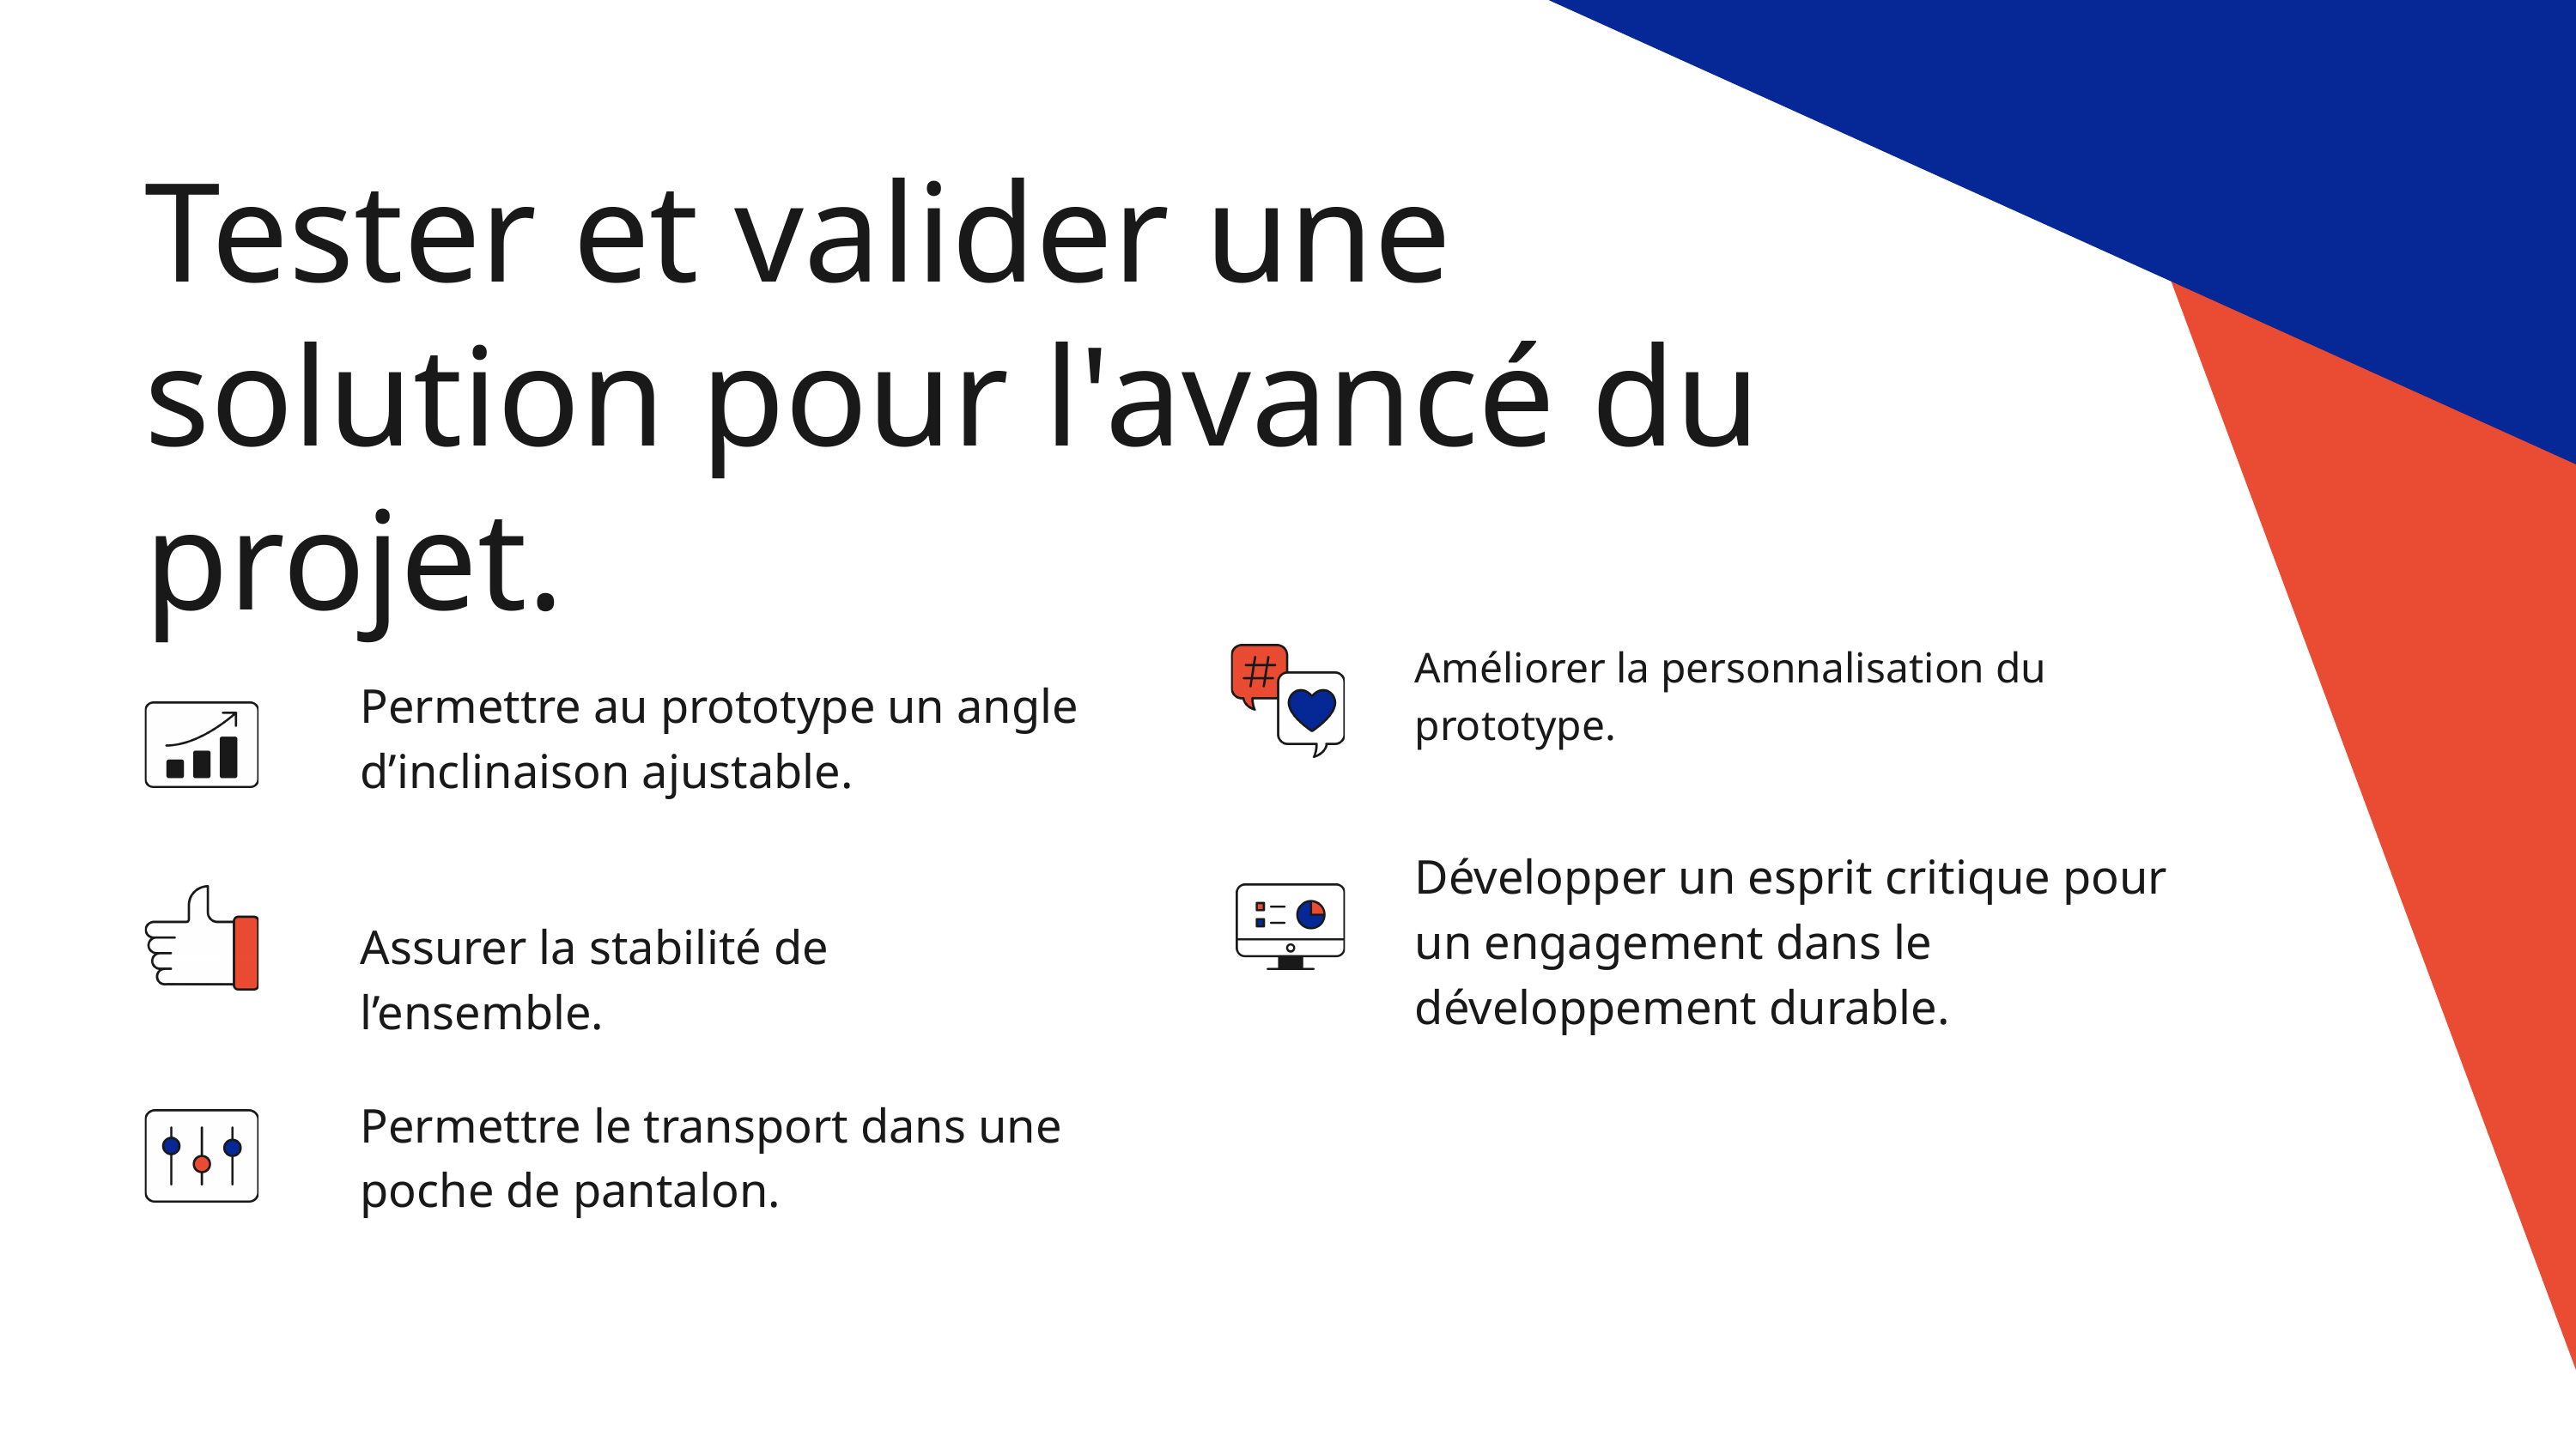

Tester et valider une solution pour l'avancé du projet.
Améliorer la personnalisation du prototype.
Permettre au prototype un angle d’inclinaison ajustable.
Développer un esprit critique pour un engagement dans le développement durable.
Assurer la stabilité de l’ensemble.
Permettre le transport dans une poche de pantalon.